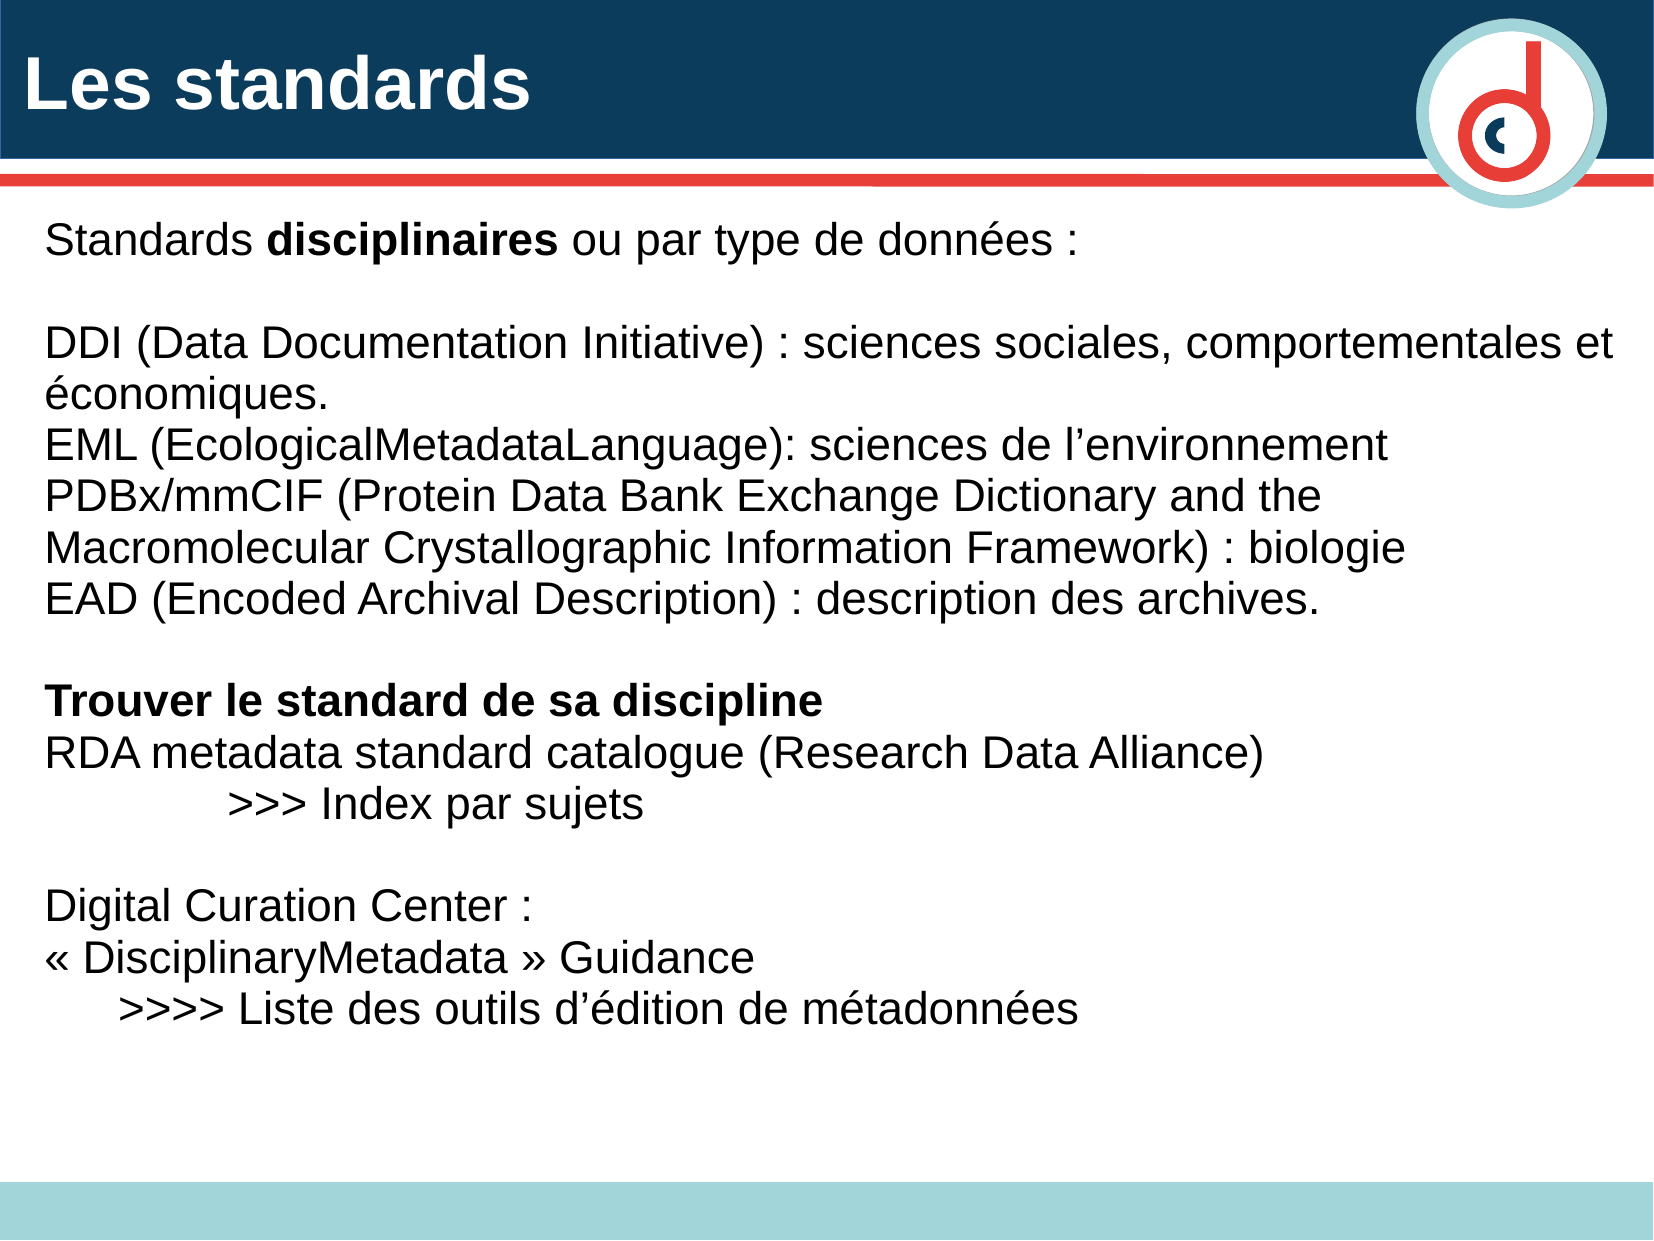

# Les standards
Standards disciplinaires ou par type de données :
DDI (Data Documentation Initiative) : sciences sociales, comportementales et économiques.
EML (EcologicalMetadataLanguage): sciences de l’environnement
PDBx/mmCIF (Protein Data Bank Exchange Dictionary and the Macromolecular Crystallographic Information Framework) : biologie
EAD (Encoded Archival Description) : description des archives.
Trouver le standard de sa discipline
RDA metadata standard catalogue (Research Data Alliance)
		>>> Index par sujets
Digital Curation Center :
« DisciplinaryMetadata » Guidance
	>>>> Liste des outils d’édition de métadonnées